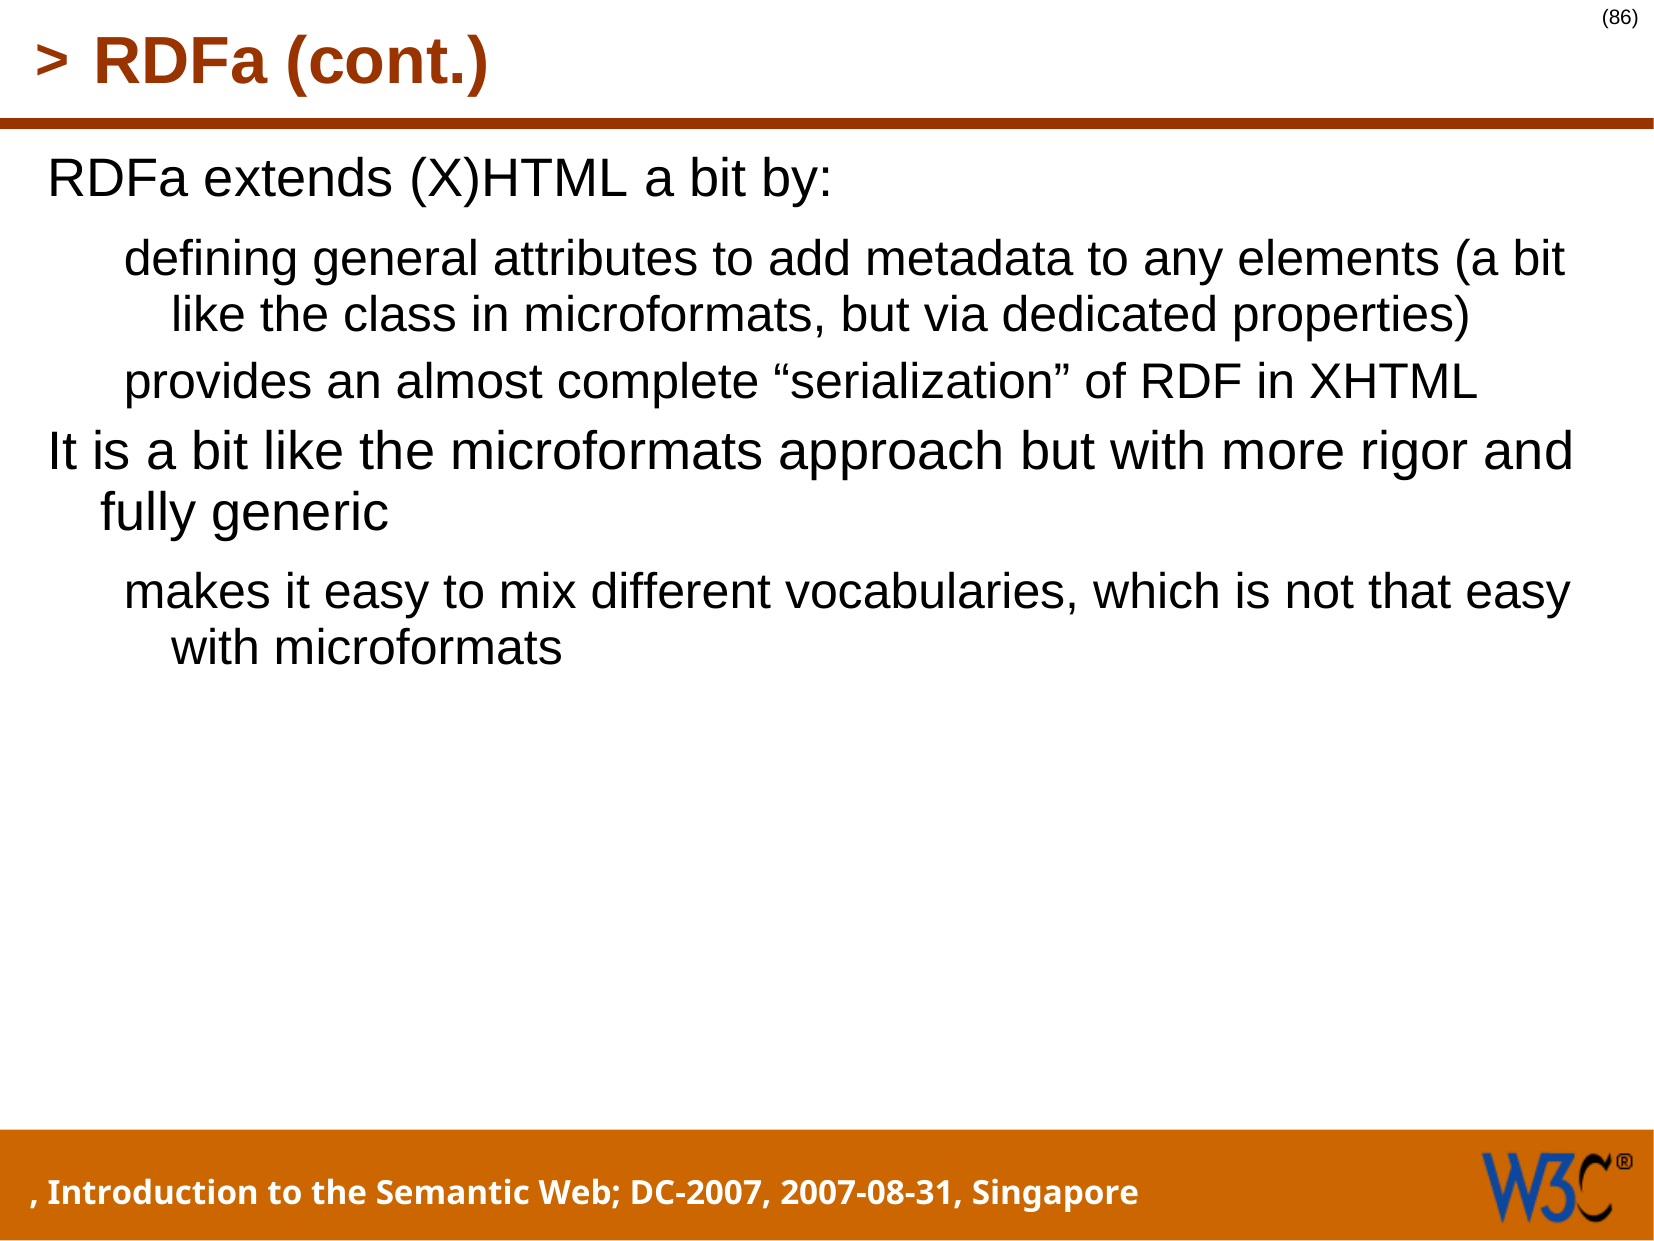

# RDFa (cont.)
RDFa extends (X)HTML a bit by:
defining general attributes to add metadata to any elements (a bit like the class in microformats, but via dedicated properties)
provides an almost complete “serialization” of RDF in XHTML
It is a bit like the microformats approach but with more rigor and fully generic
makes it easy to mix different vocabularies, which is not that easy with microformats